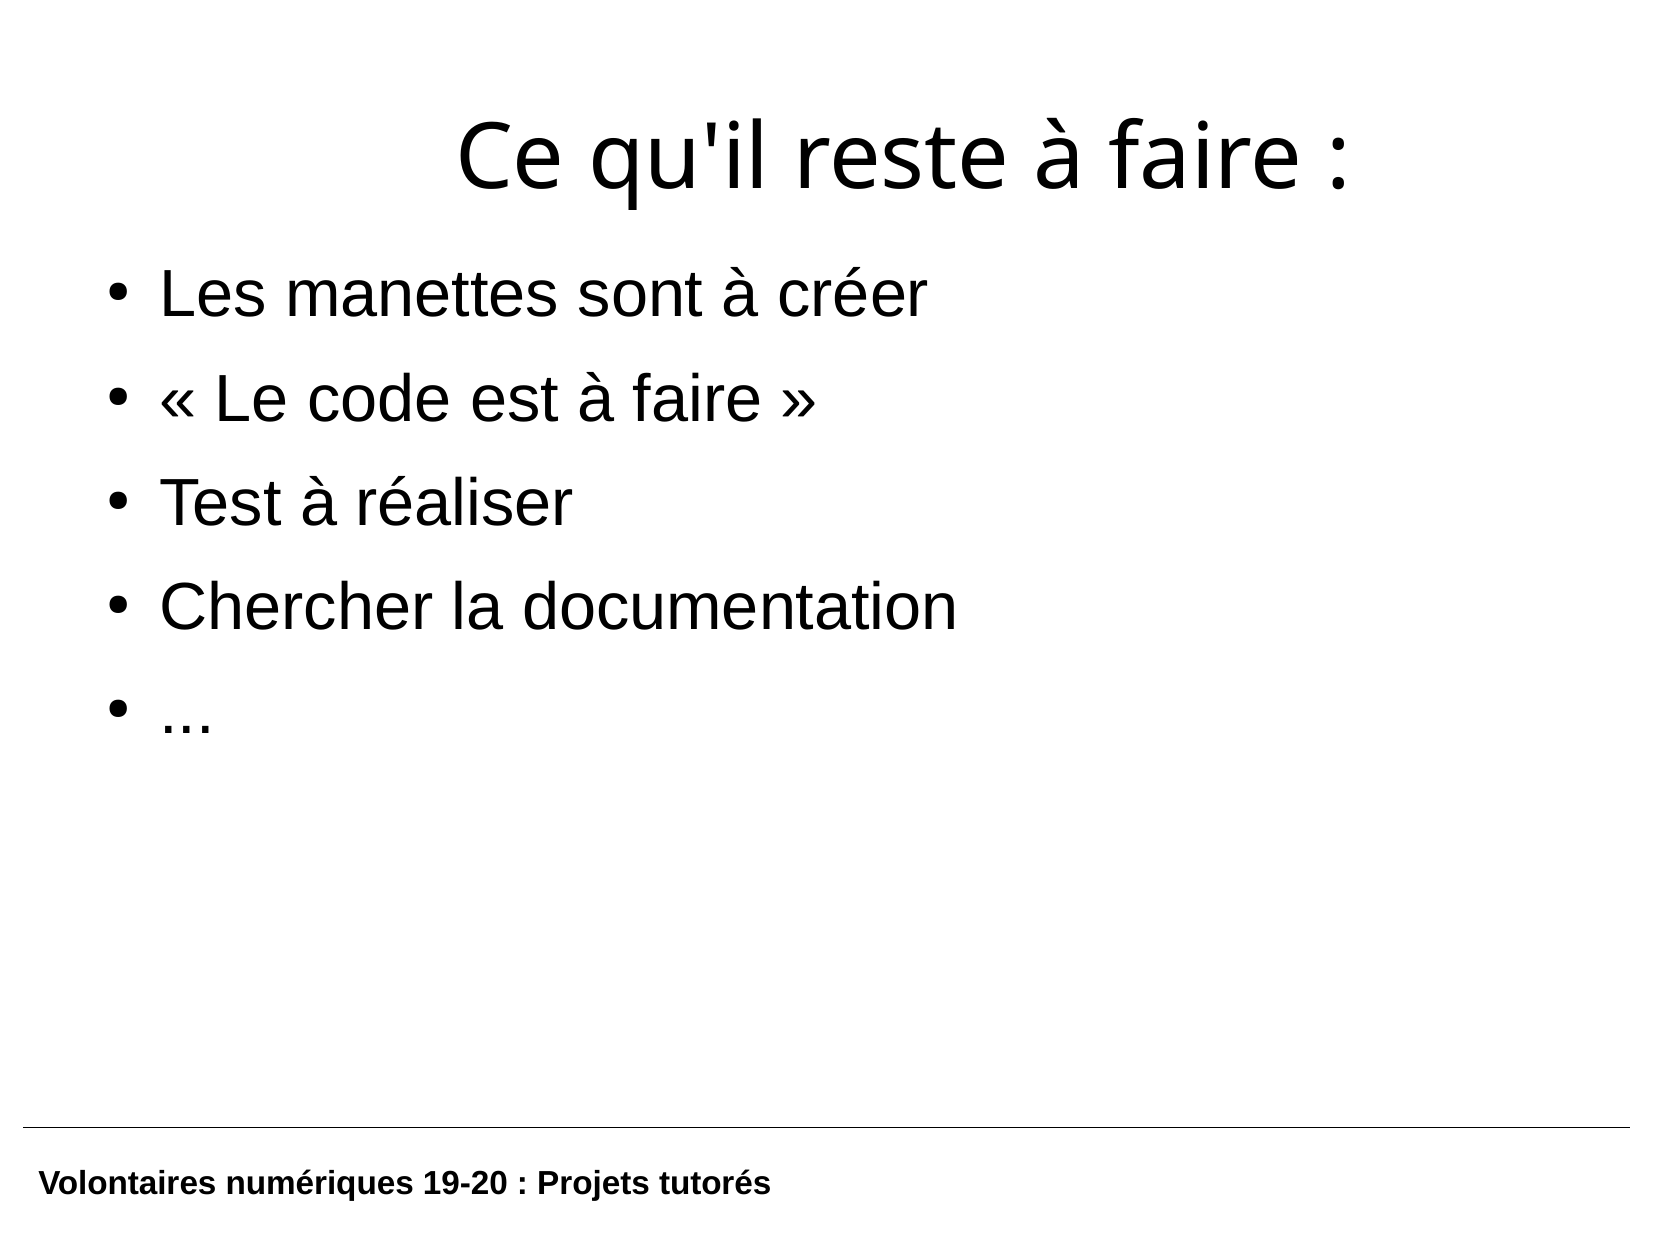

# Ce qu'il reste à faire :
Les manettes sont à créer
« Le code est à faire »
Test à réaliser
Chercher la documentation
...
Volontaires numériques 19-20 : Projets tutorés